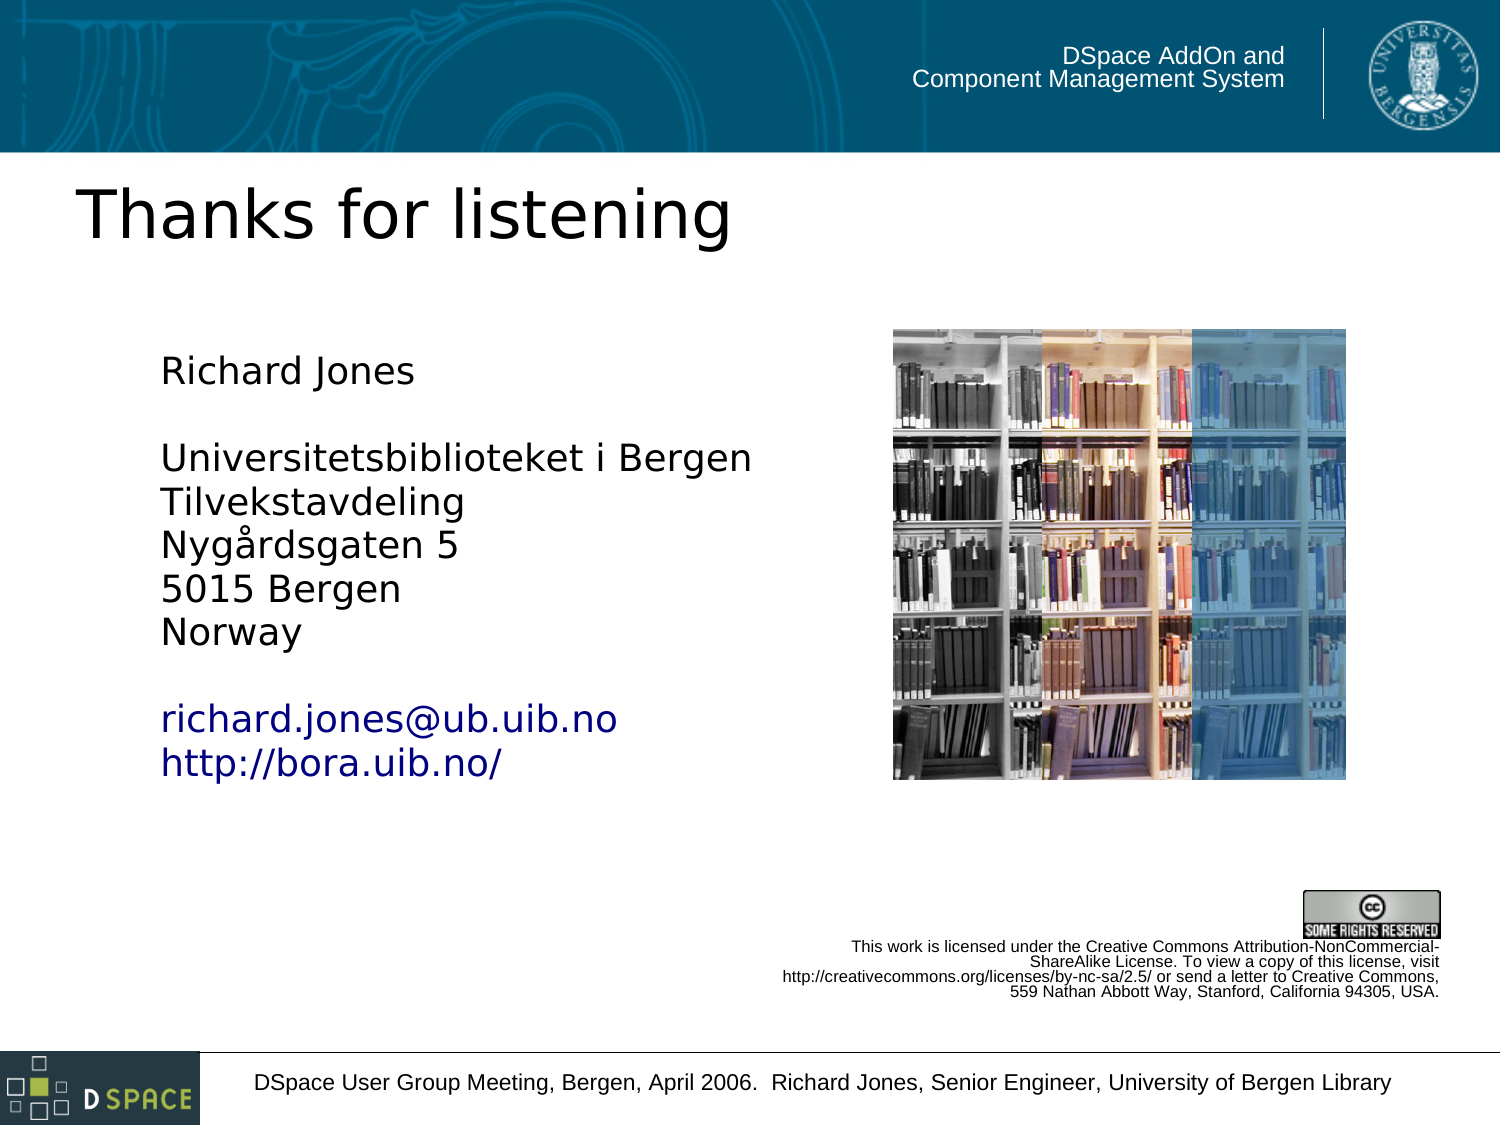

# Thanks for listening
Richard Jones
Universitetsbiblioteket i Bergen
Tilvekstavdeling
Nygårdsgaten 5
5015 Bergen
Norway
richard.jones@ub.uib.no
http://bora.uib.no/
This work is licensed under the Creative Commons Attribution-NonCommercial-ShareAlike License. To view a copy of this license, visit http://creativecommons.org/licenses/by-nc-sa/2.5/ or send a letter to Creative Commons, 559 Nathan Abbott Way, Stanford, California 94305, USA.